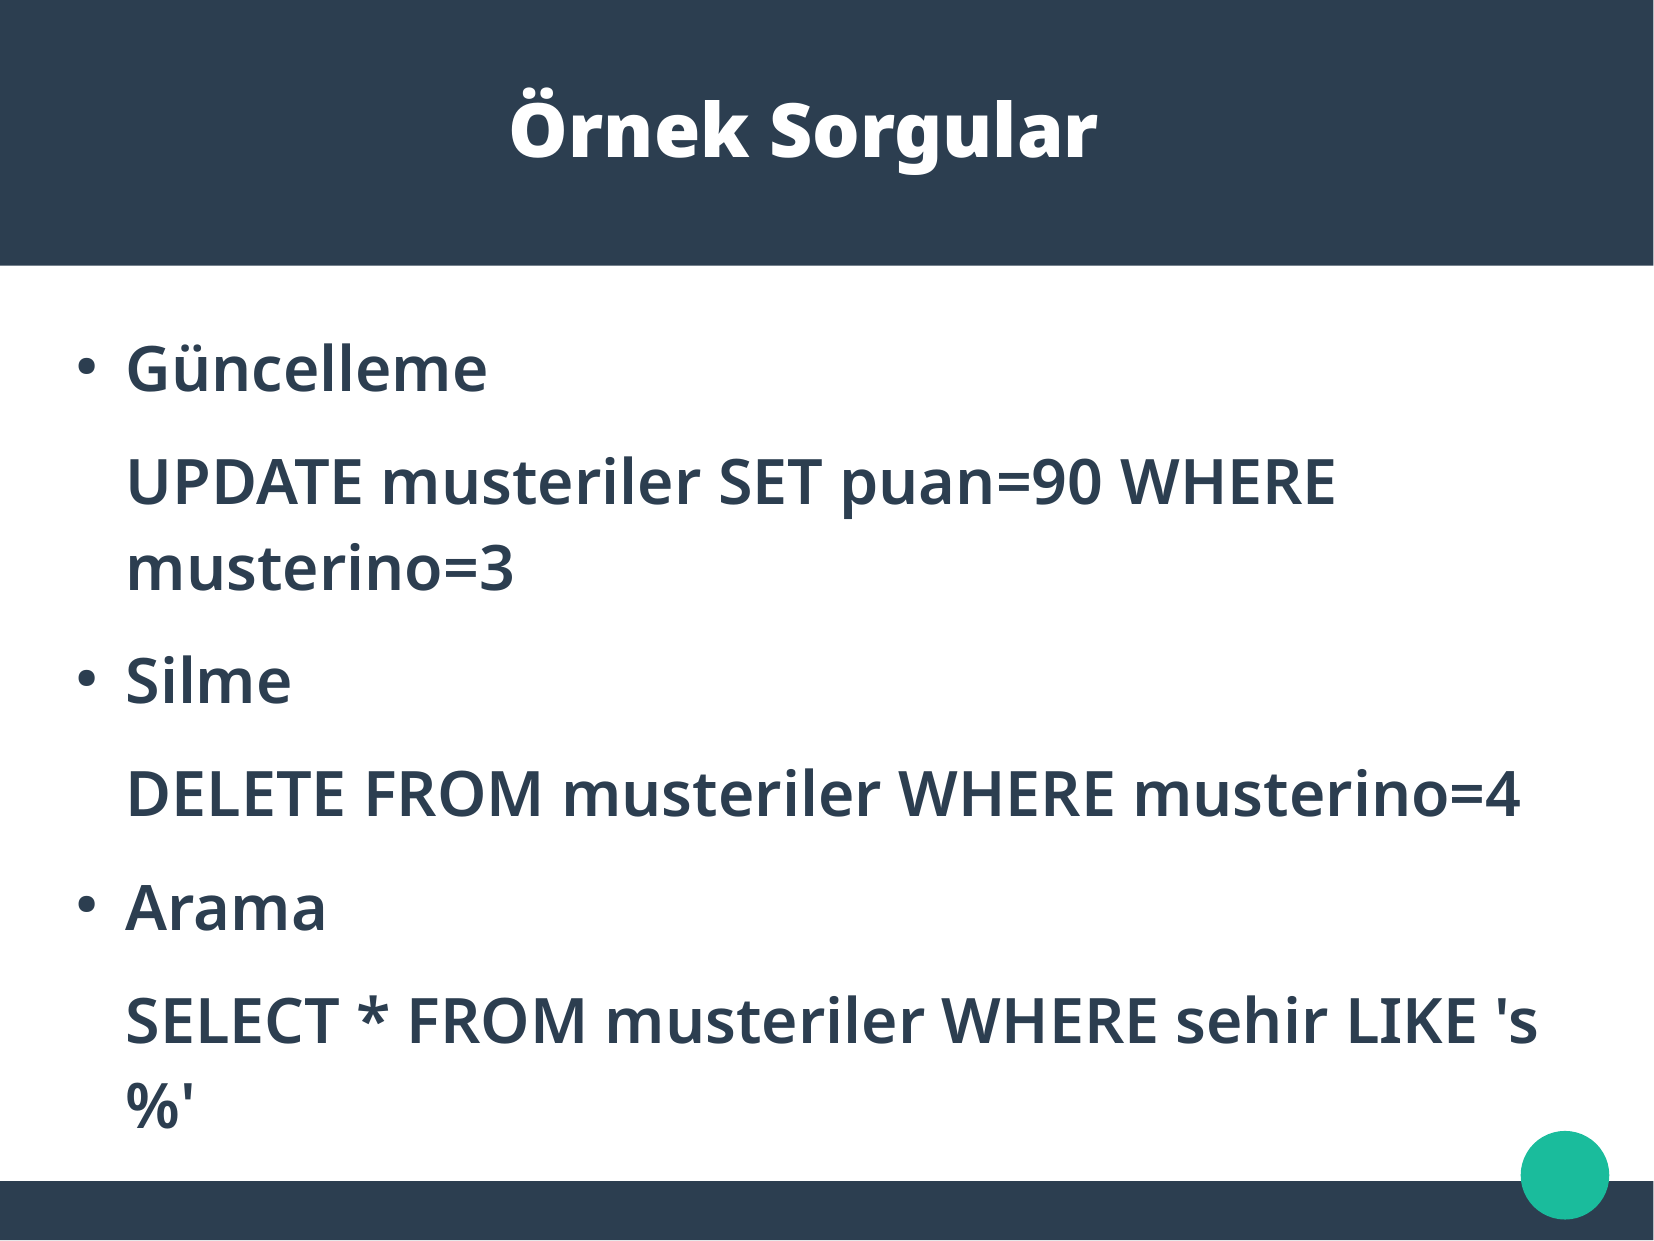

# Örnek Sorgular
Güncelleme
UPDATE musteriler SET puan=90 WHERE musterino=3
Silme
DELETE FROM musteriler WHERE musterino=4
Arama
SELECT * FROM musteriler WHERE sehir LIKE 's%'